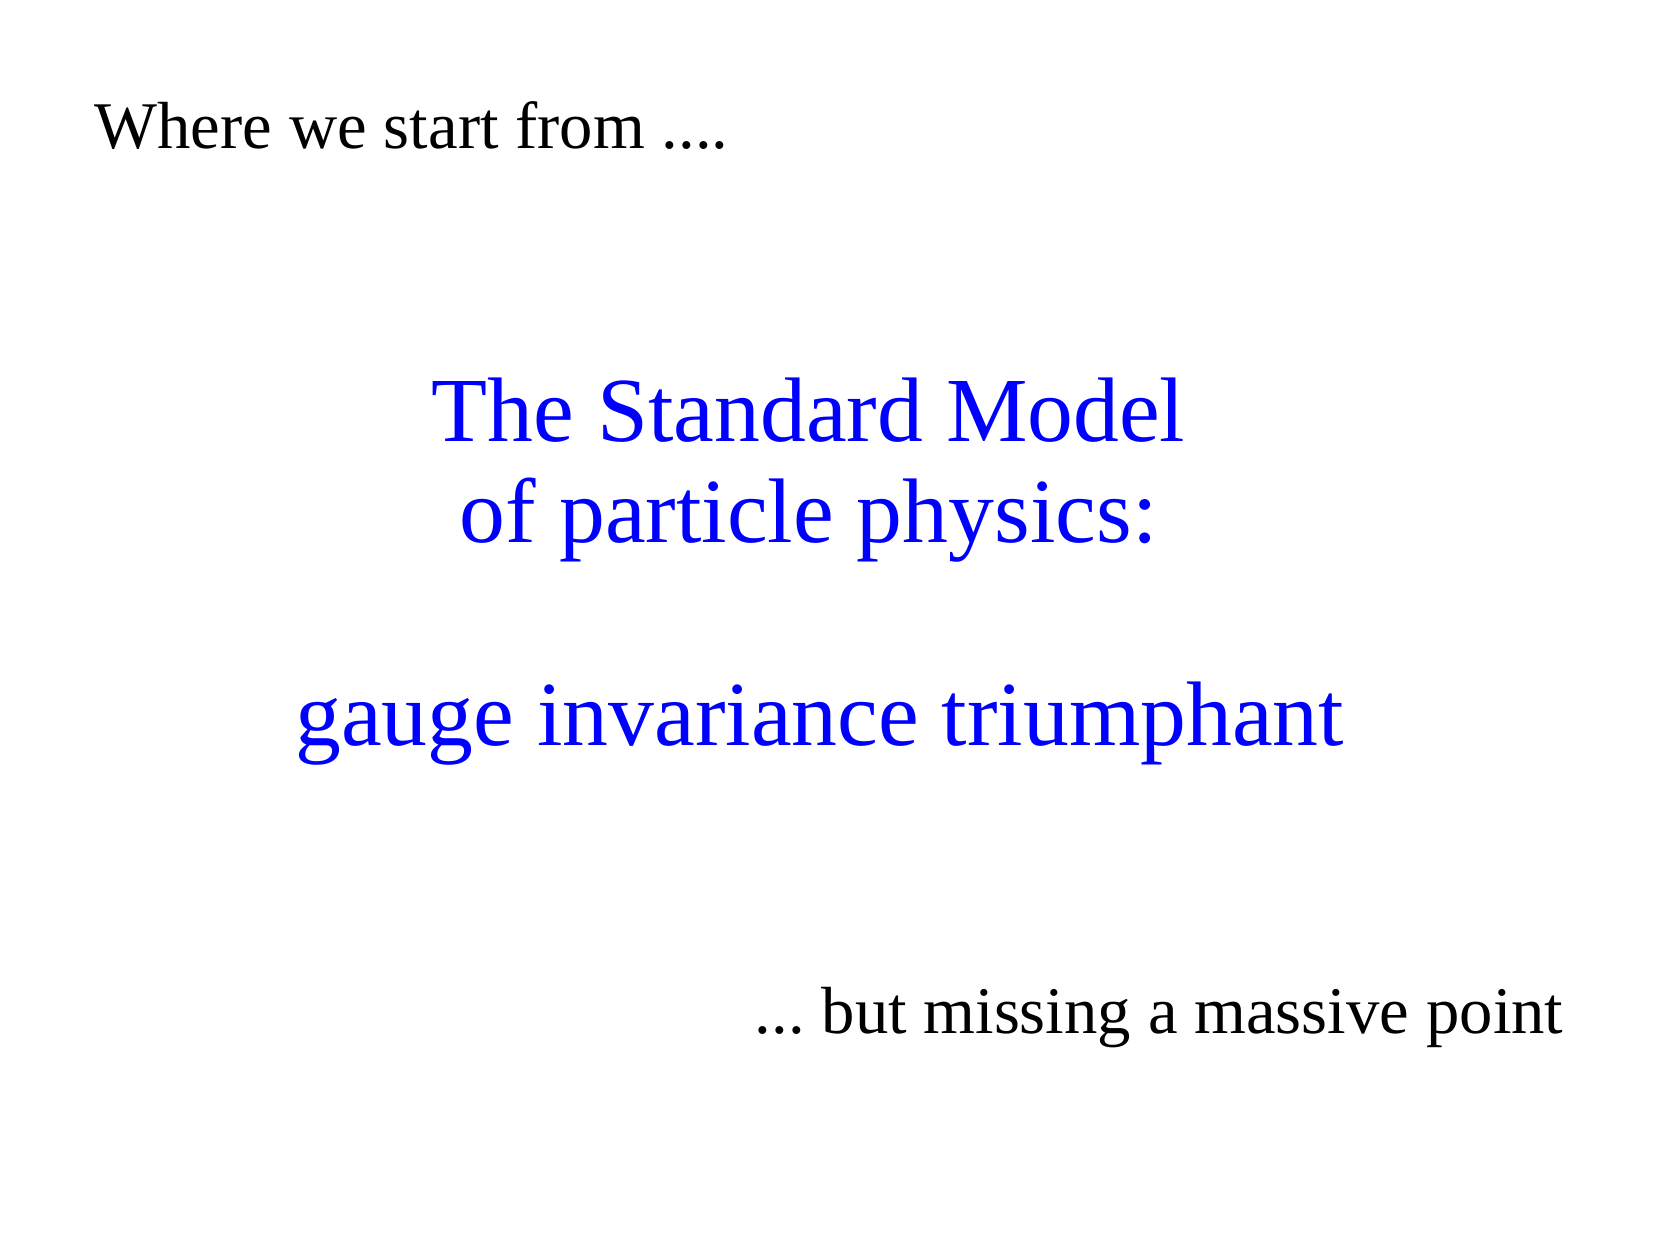

Where we start from ....
# The Standard Model of particle physics: gauge invariance triumphant
... but missing a massive point